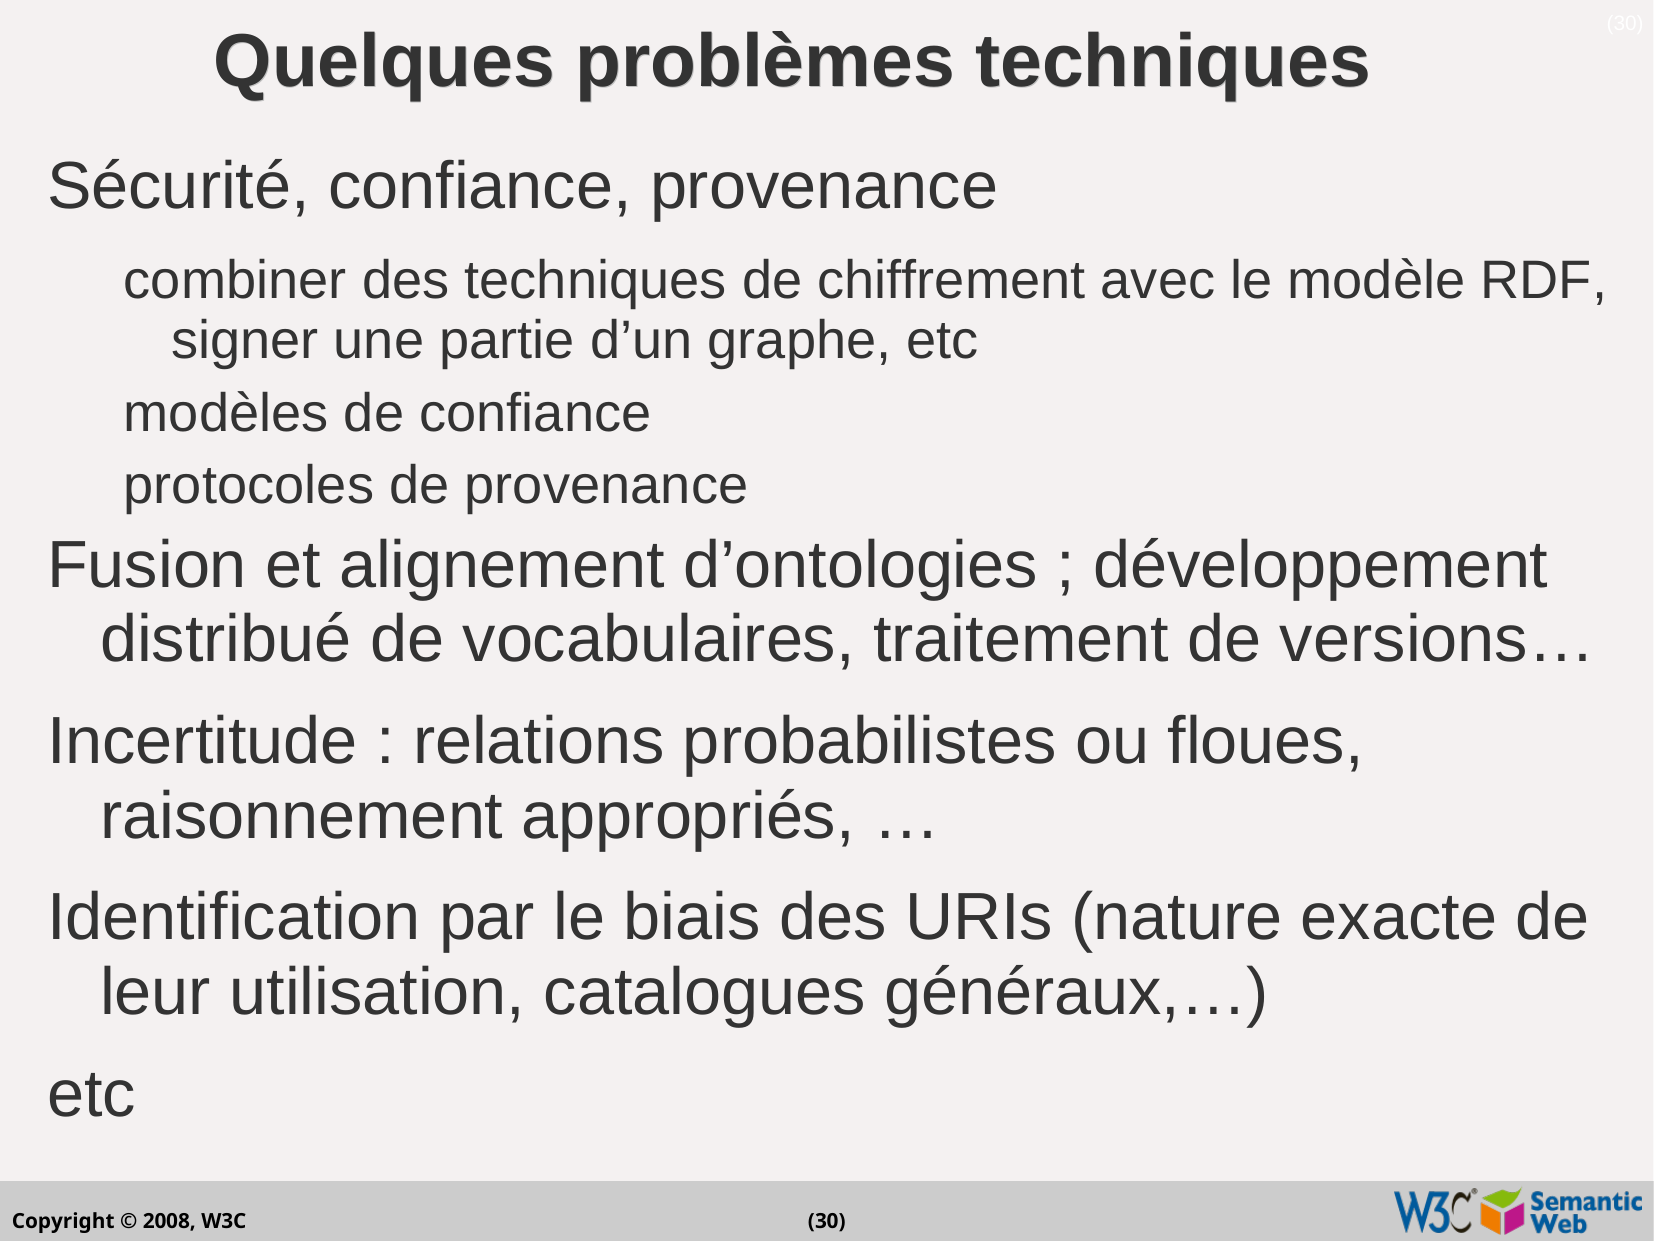

# Quelques problèmes techniques
Sécurité, confiance, provenance
combiner des techniques de chiffrement avec le modèle RDF, signer une partie d’un graphe, etc
modèles de confiance
protocoles de provenance
Fusion et alignement d’ontologies ; développement distribué de vocabulaires, traitement de versions…
Incertitude : relations probabilistes ou floues, raisonnement appropriés, …
Identification par le biais des URIs (nature exacte de leur utilisation, catalogues généraux,…)
etc